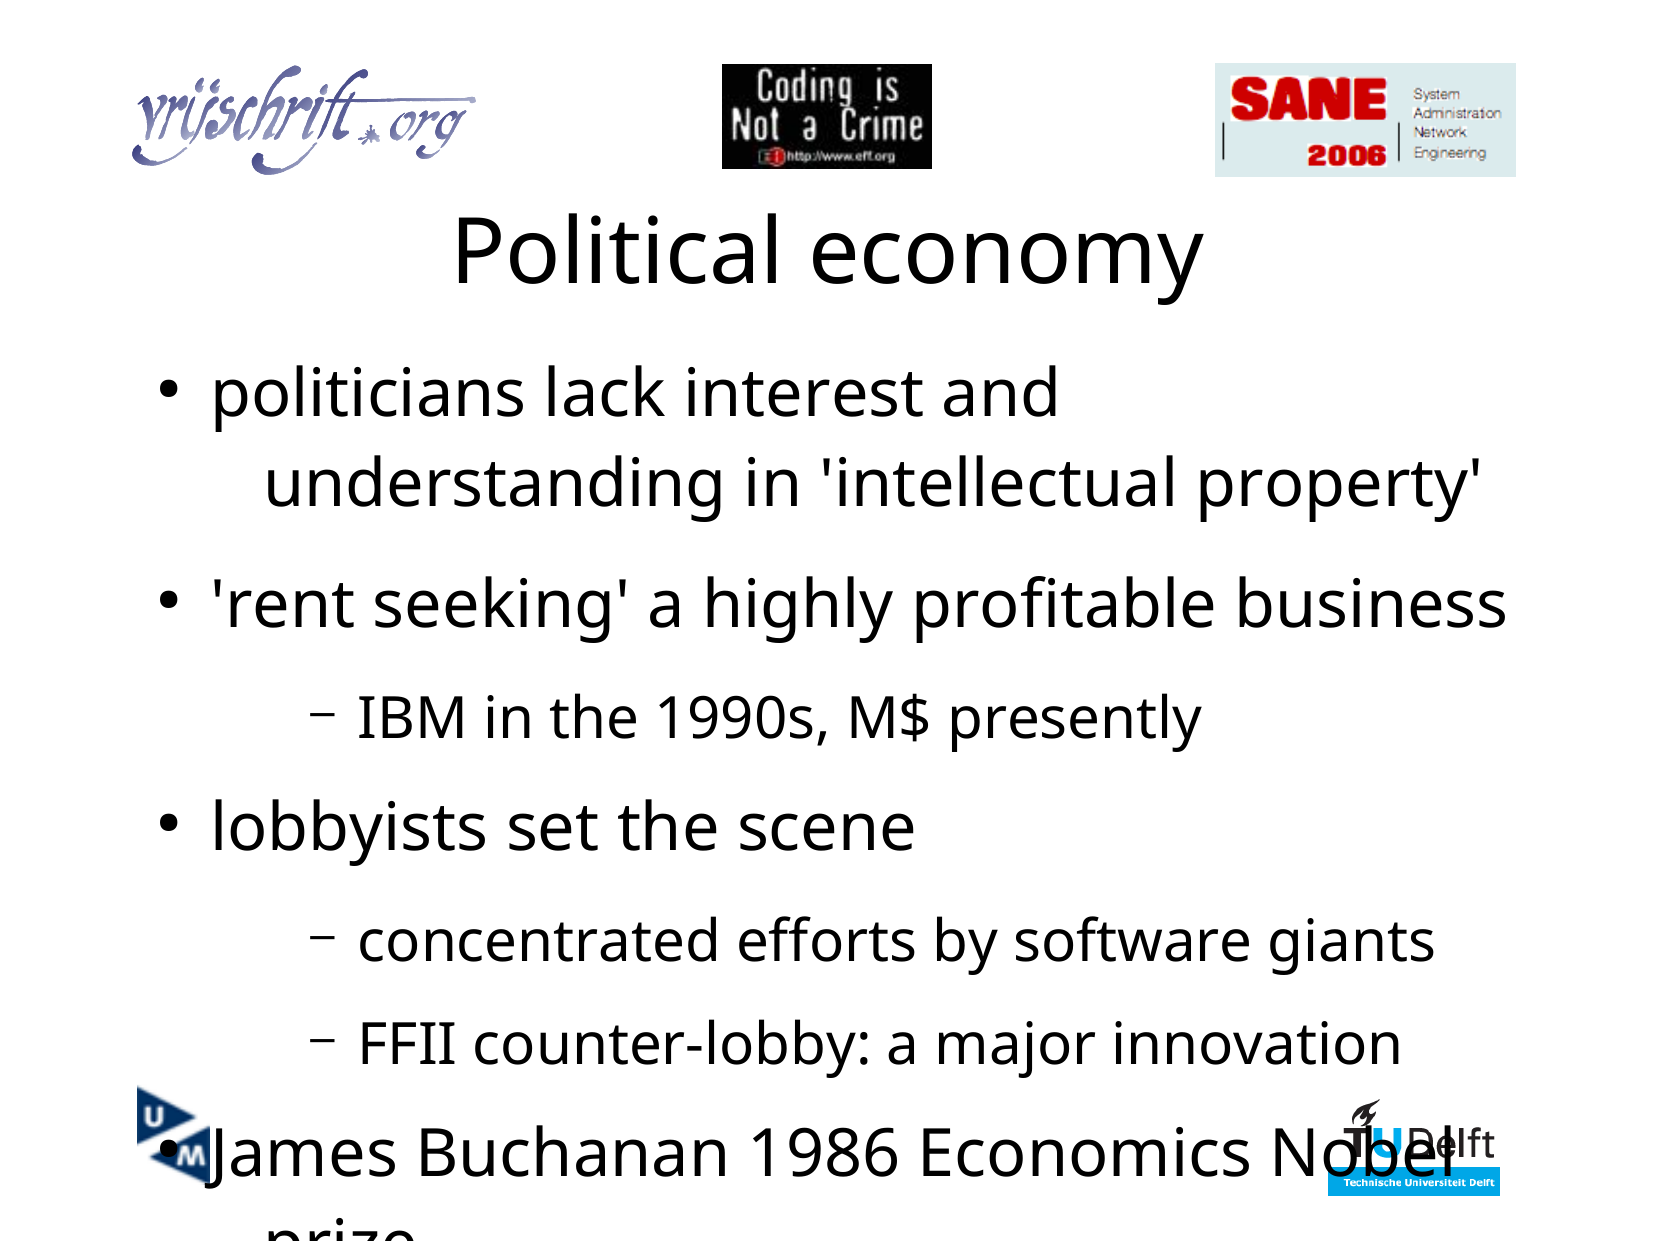

# Political economy
politicians lack interest and understanding in 'intellectual property'
'rent seeking' a highly profitable business
IBM in the 1990s, M$ presently
lobbyists set the scene
concentrated efforts by software giants
FFII counter-lobby: a major innovation
James Buchanan 1986 Economics Nobel prize